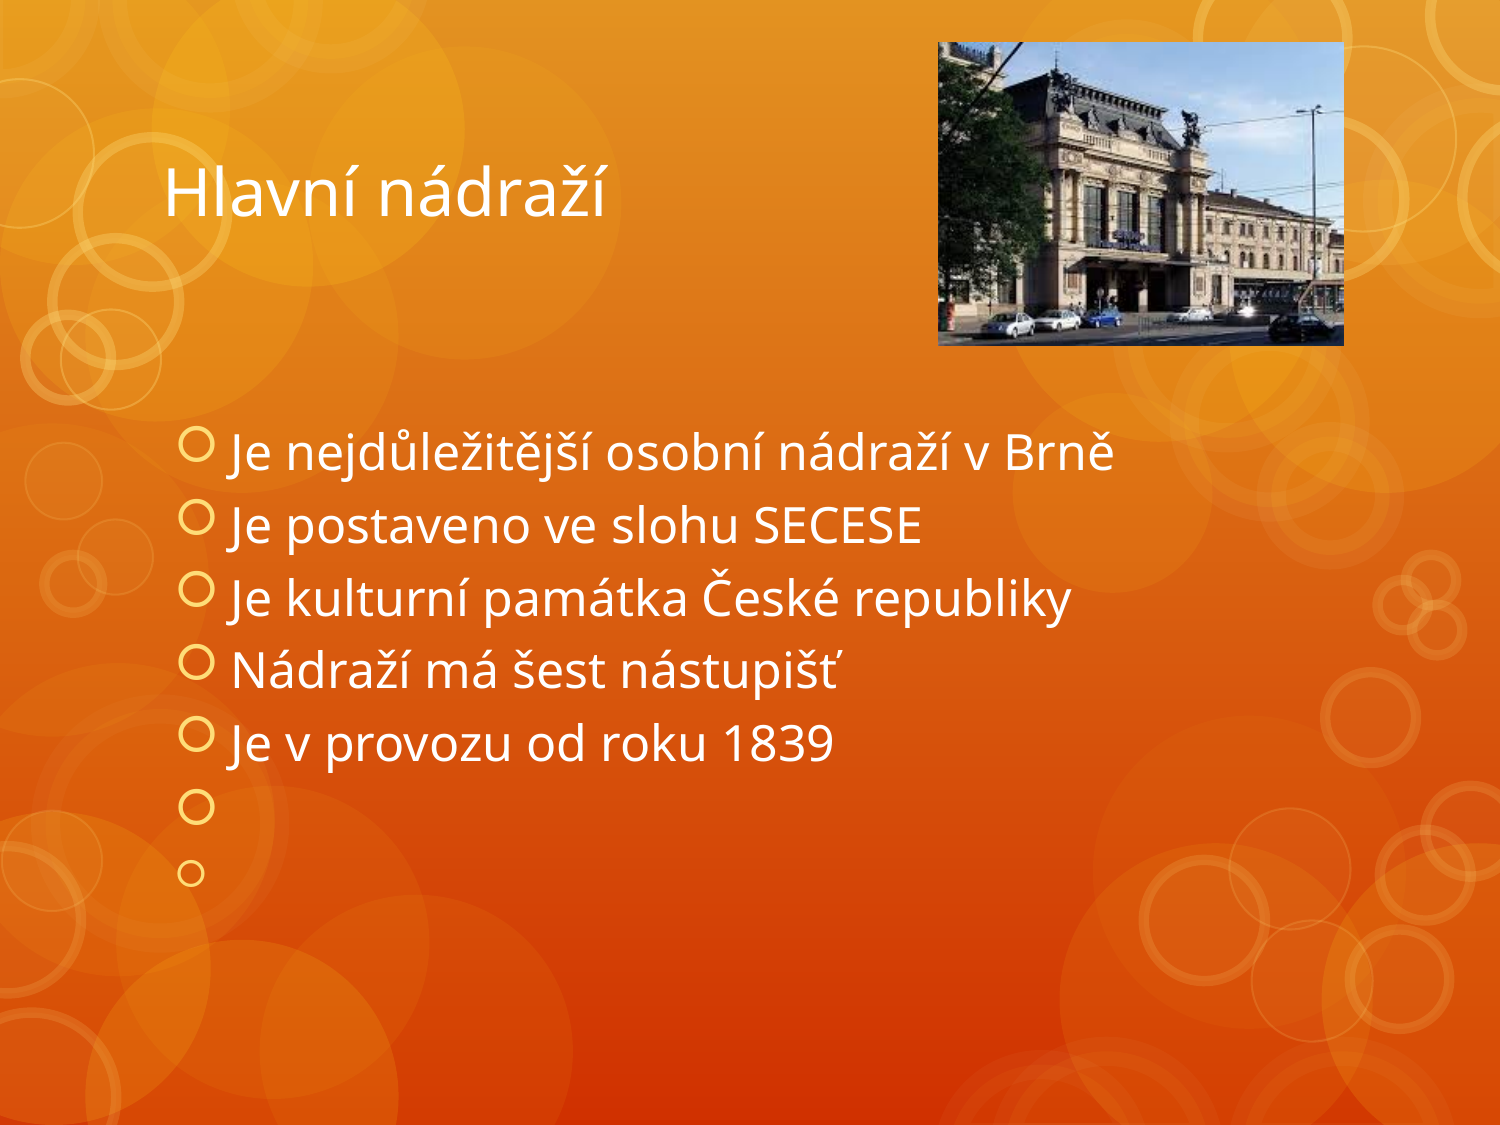

# Hlavní nádraží
Je nejdůležitější osobní nádraží v Brně
Je postaveno ve slohu SECESE
Je kulturní památka České republiky
Nádraží má šest nástupišť
Je v provozu od roku 1839